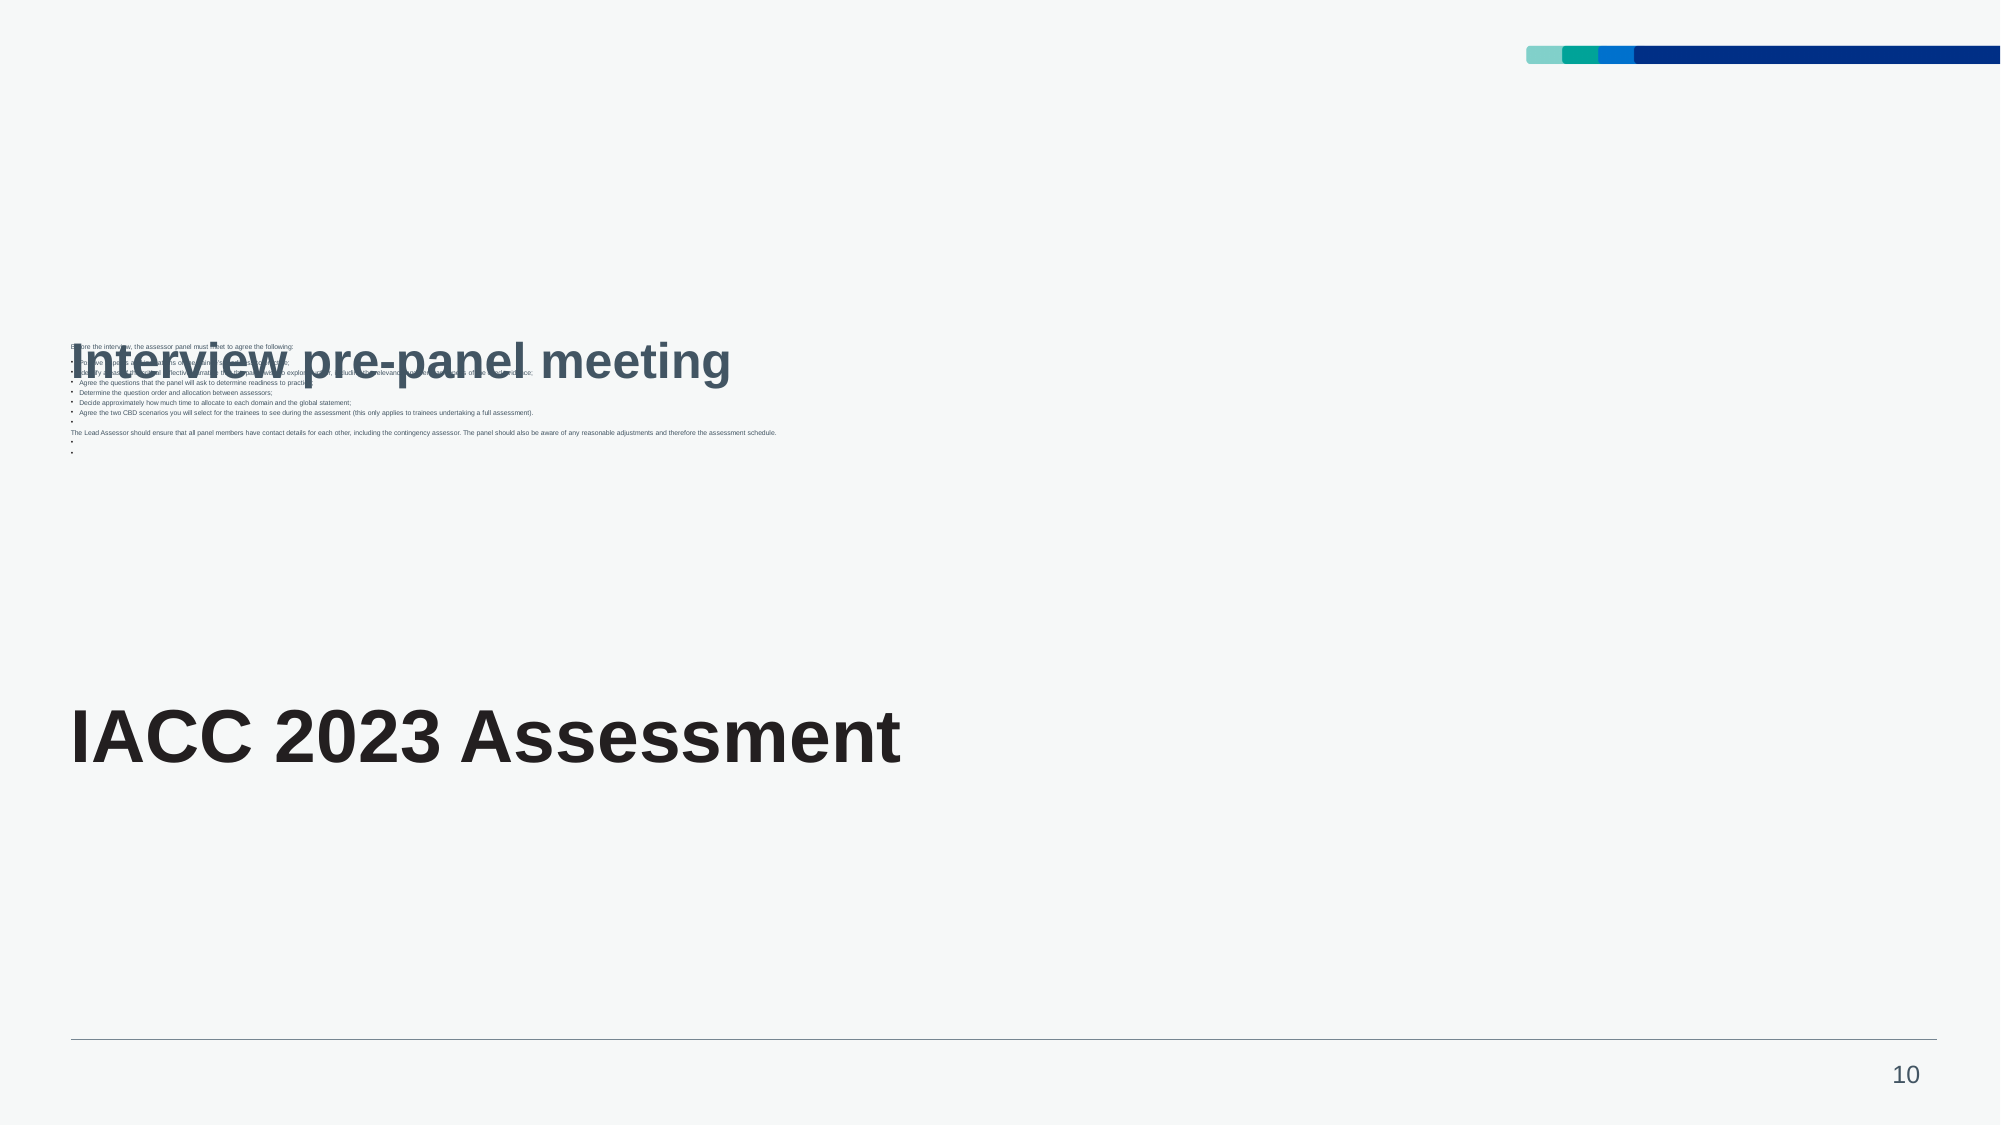

# Before the interview, the assessor panel must meet to agree the following:
Positive aspects and indications of the trainee’s readiness to practice;
Identify areas of the critical reflective narrative that the panel wish to explore further, including the relevance and persuasiveness of the cited evidence;
Agree the questions that the panel will ask to determine readiness to practice;
Determine the question order and allocation between assessors;
Decide approximately how much time to allocate to each domain and the global statement;
Agree the two CBD scenarios you will select for the trainees to see during the assessment (this only applies to trainees undertaking a full assessment).
The Lead Assessor should ensure that all panel members have contact details for each other, including the contingency assessor. The panel should also be aware of any reasonable adjustments and therefore the assessment schedule.
Interview pre-panel meeting
IACC 2023 Assessment